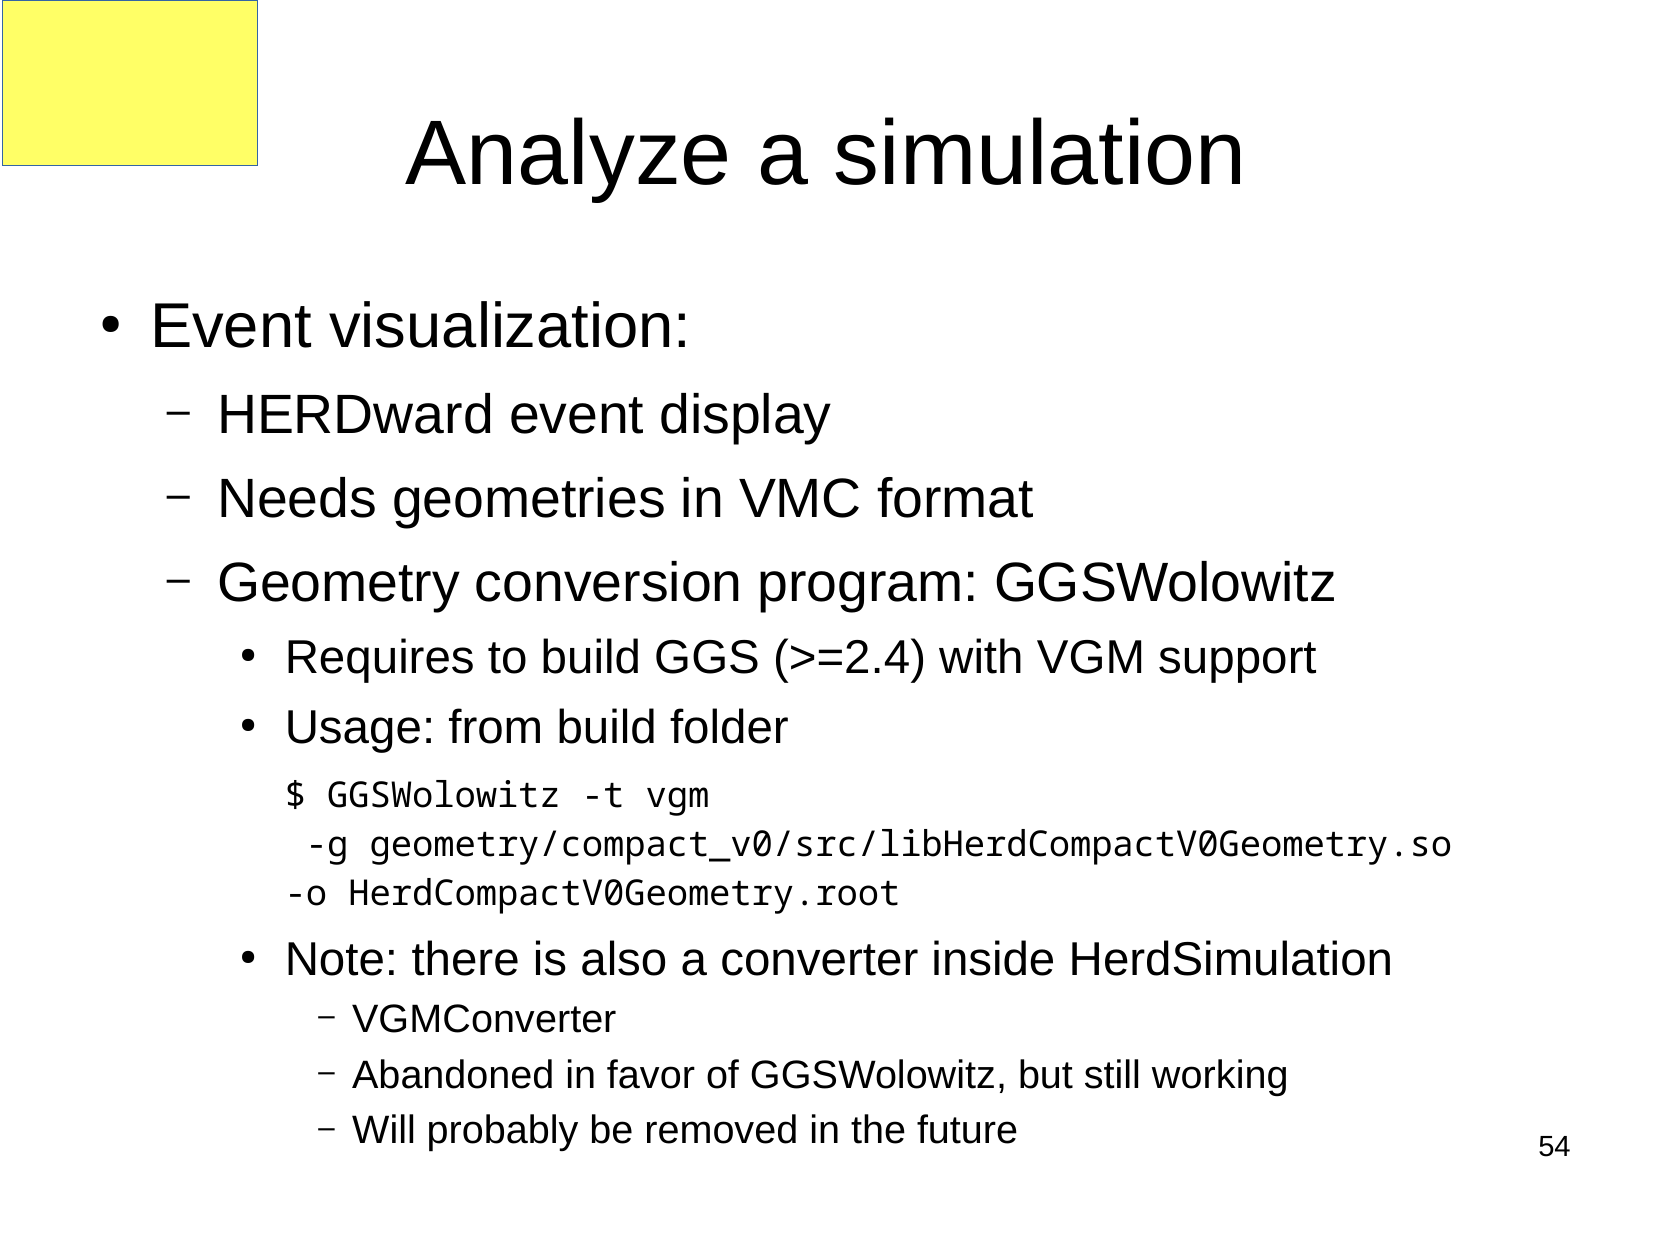

# Analyze a simulation
Event visualization:
HERDward event display
Needs geometries in VMC format
Geometry conversion program: GGSWolowitz
Requires to build GGS (>=2.4) with VGM support
Usage: from build folder
$ GGSWolowitz -t vgm -g geometry/compact_v0/src/libHerdCompactV0Geometry.so -o HerdCompactV0Geometry.root
Note: there is also a converter inside HerdSimulation
VGMConverter
Abandoned in favor of GGSWolowitz, but still working
Will probably be removed in the future
54